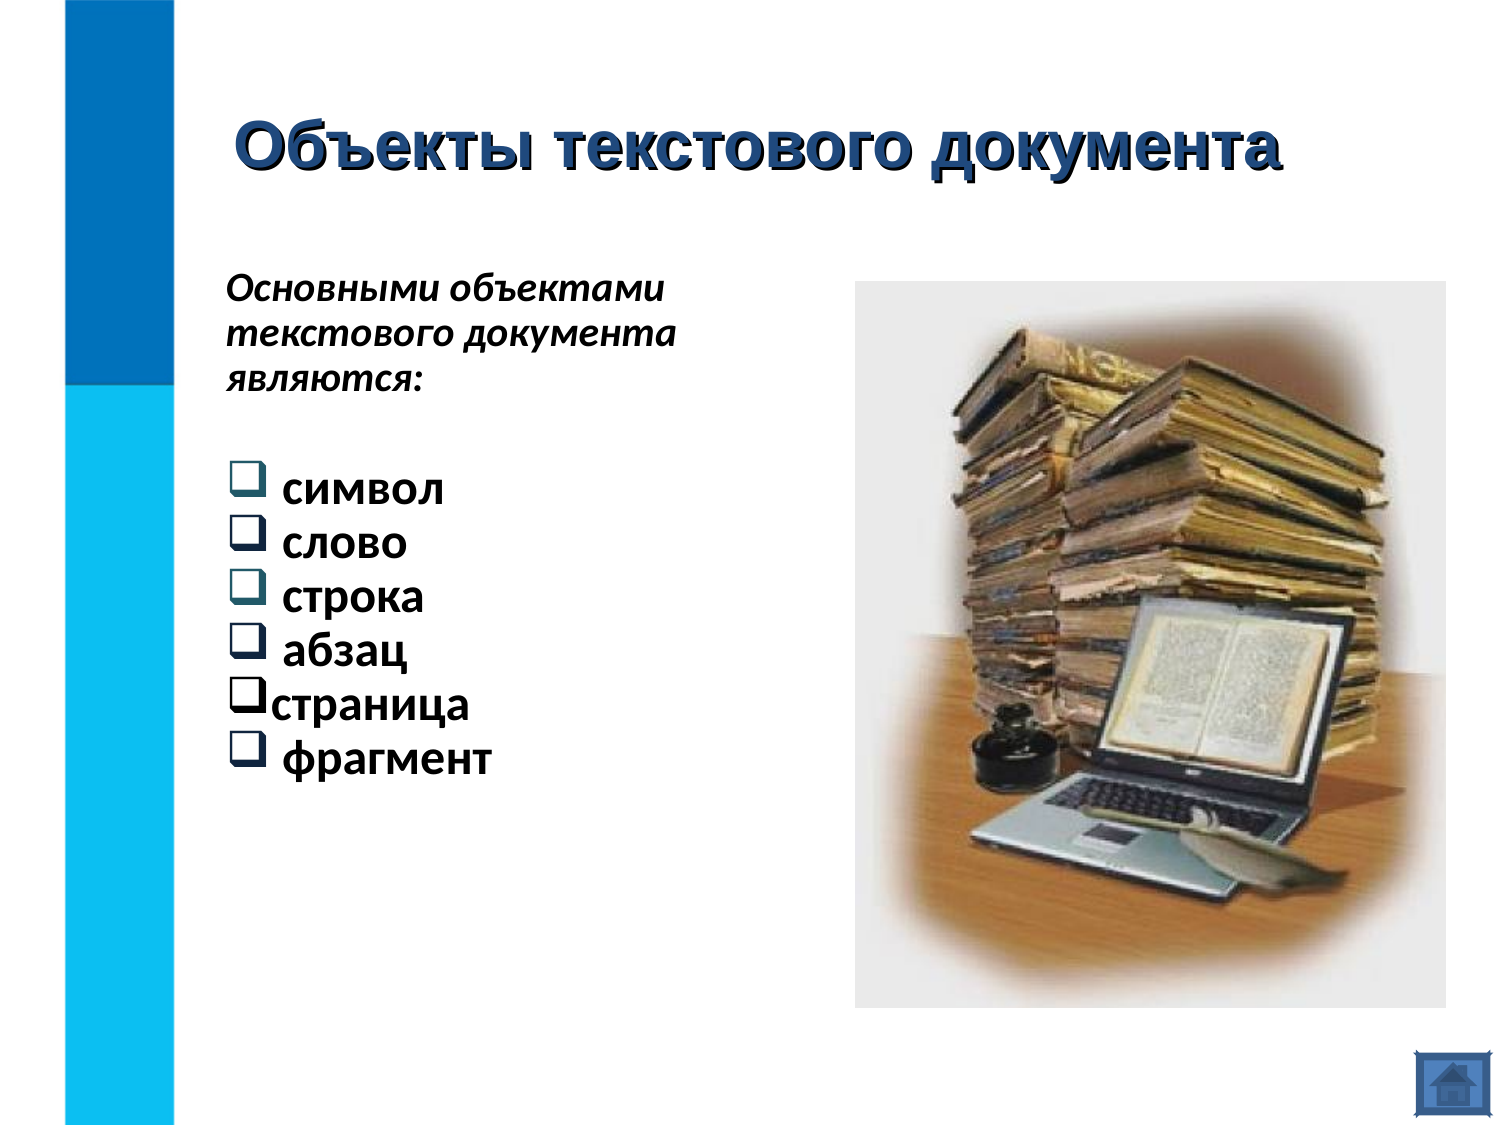

# Объекты текстового документа
Основными объектами текстового документа являются:
 символ
 слово
 строка
 абзац
страница
 фрагмент